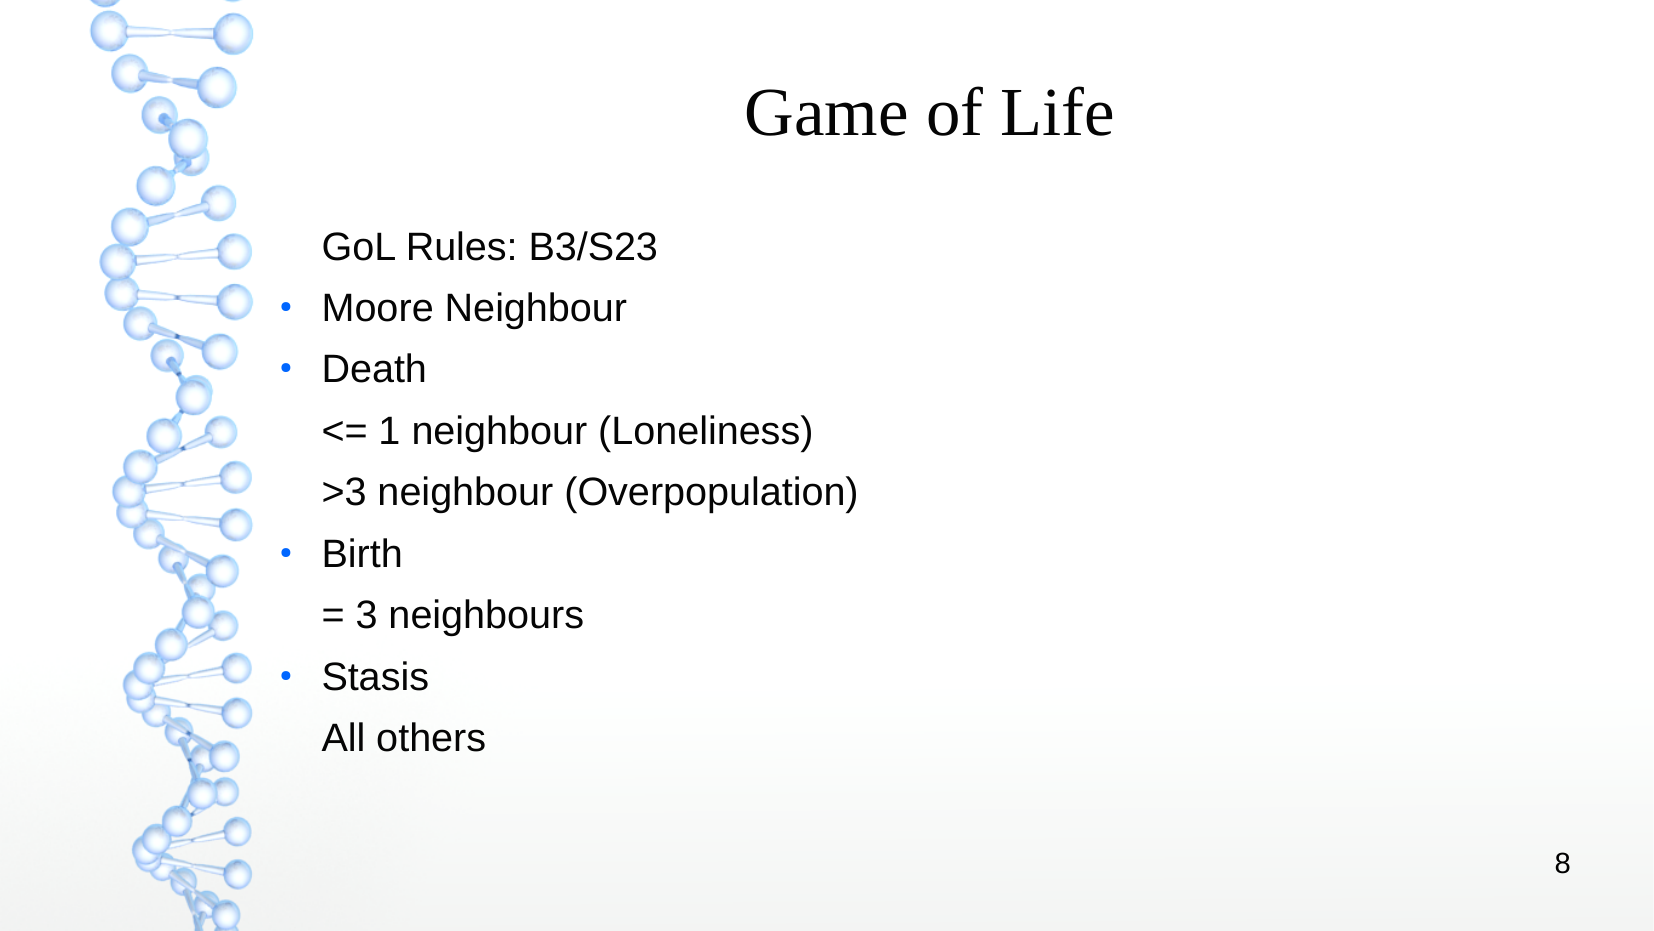

# Game of Life
GoL Rules: B3/S23
Moore Neighbour
Death
<= 1 neighbour (Loneliness)
>3 neighbour (Overpopulation)
Birth
= 3 neighbours
Stasis
All others
8